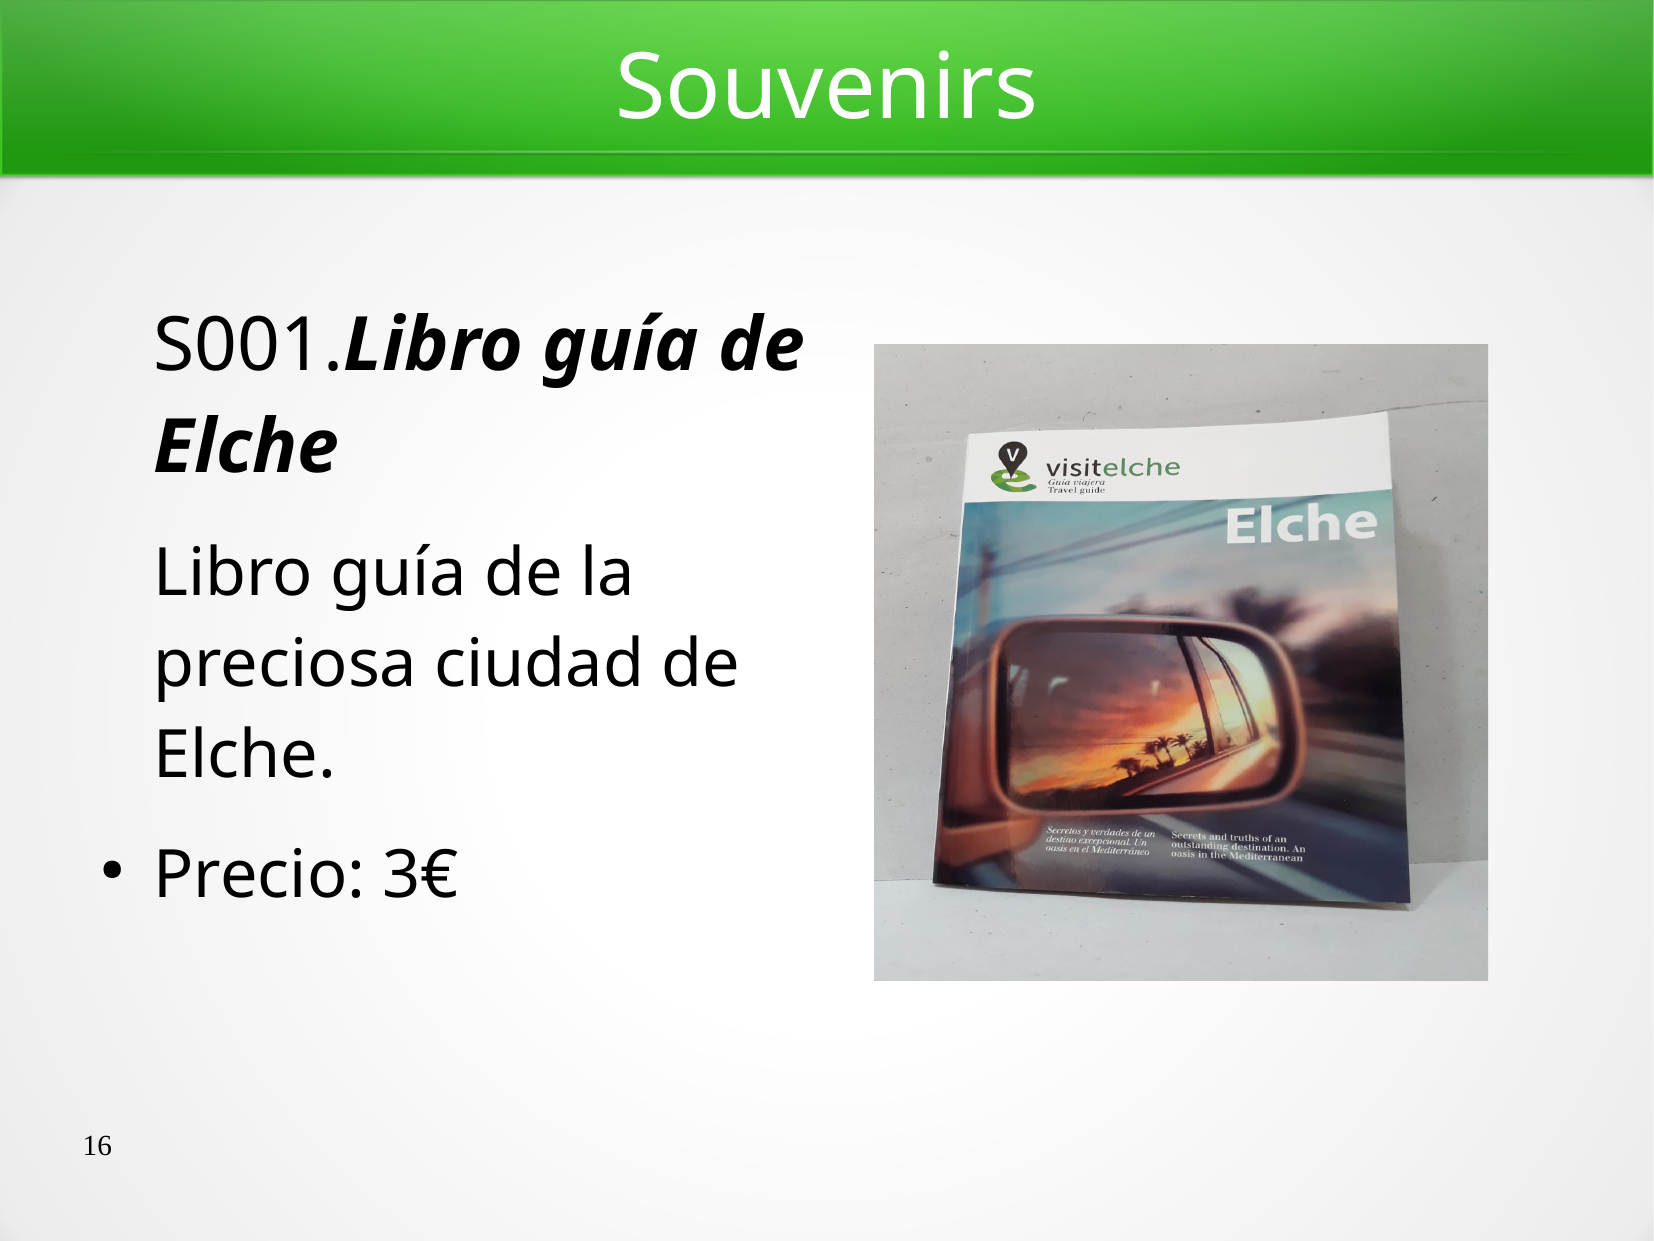

# Souvenirs
S001.Libro guía de Elche
Libro guía de la preciosa ciudad de Elche.
Precio: 3€
16